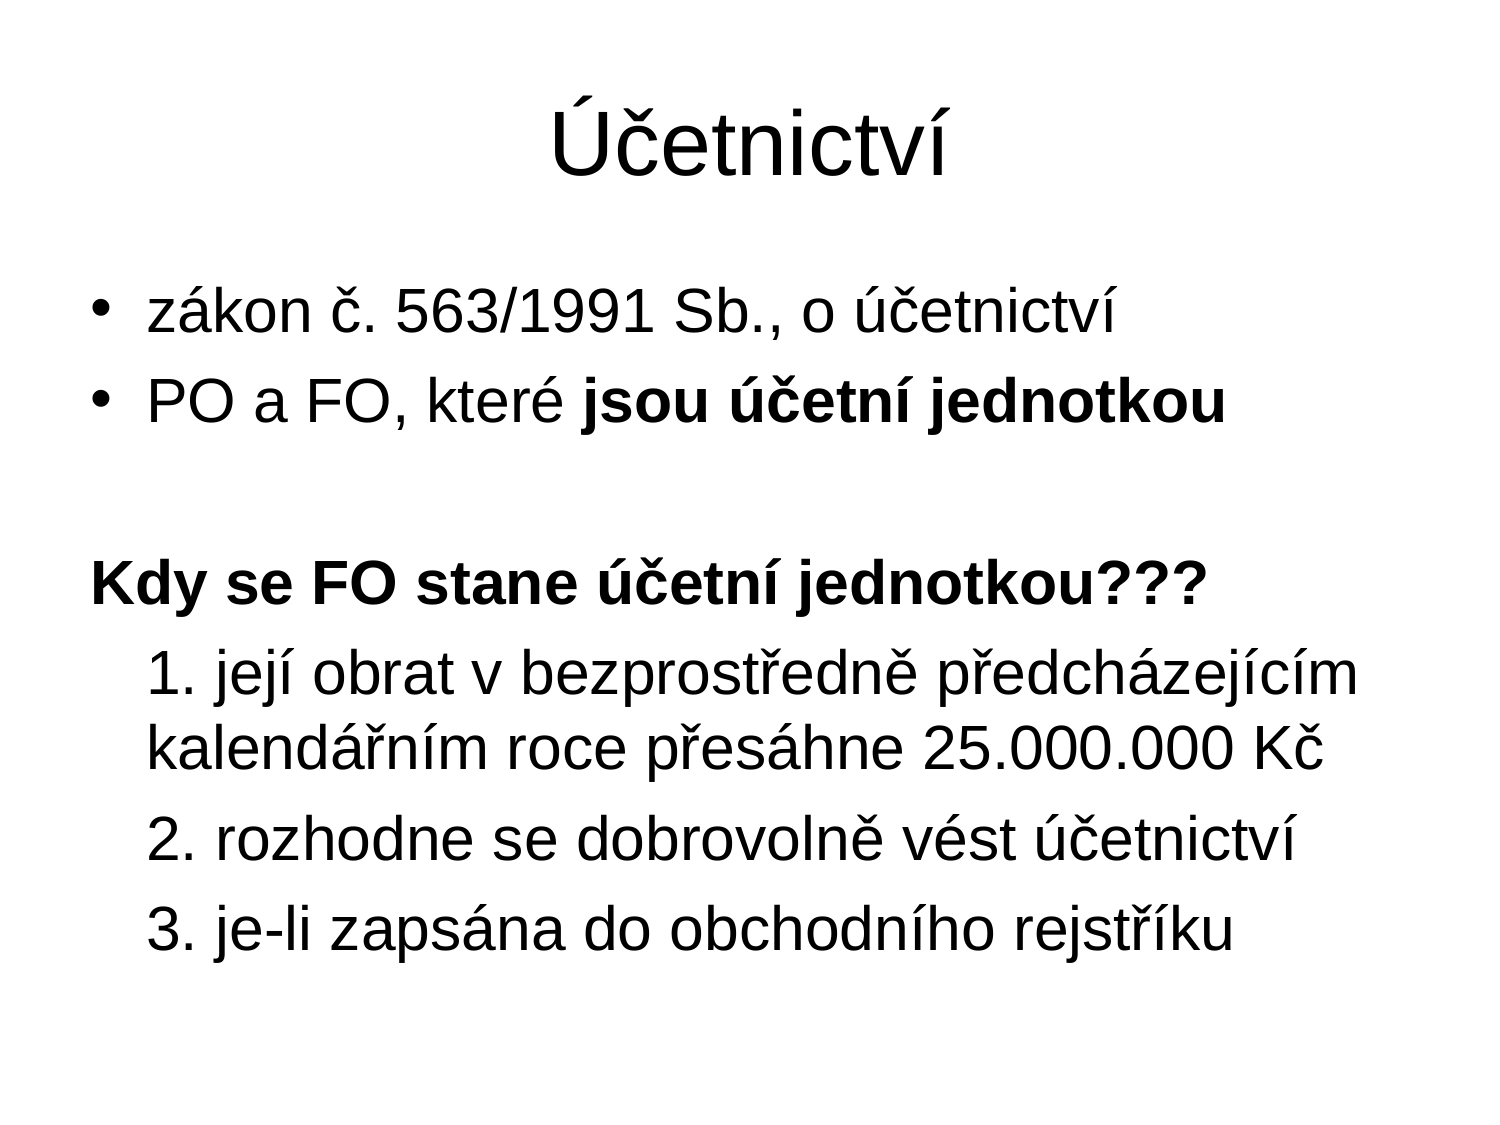

# Účetnictví
zákon č. 563/1991 Sb., o účetnictví
PO a FO, které jsou účetní jednotkou
Kdy se FO stane účetní jednotkou???
	1. její obrat v bezprostředně předcházejícím kalendářním roce přesáhne 25.000.000 Kč
	2. rozhodne se dobrovolně vést účetnictví
	3. je-li zapsána do obchodního rejstříku